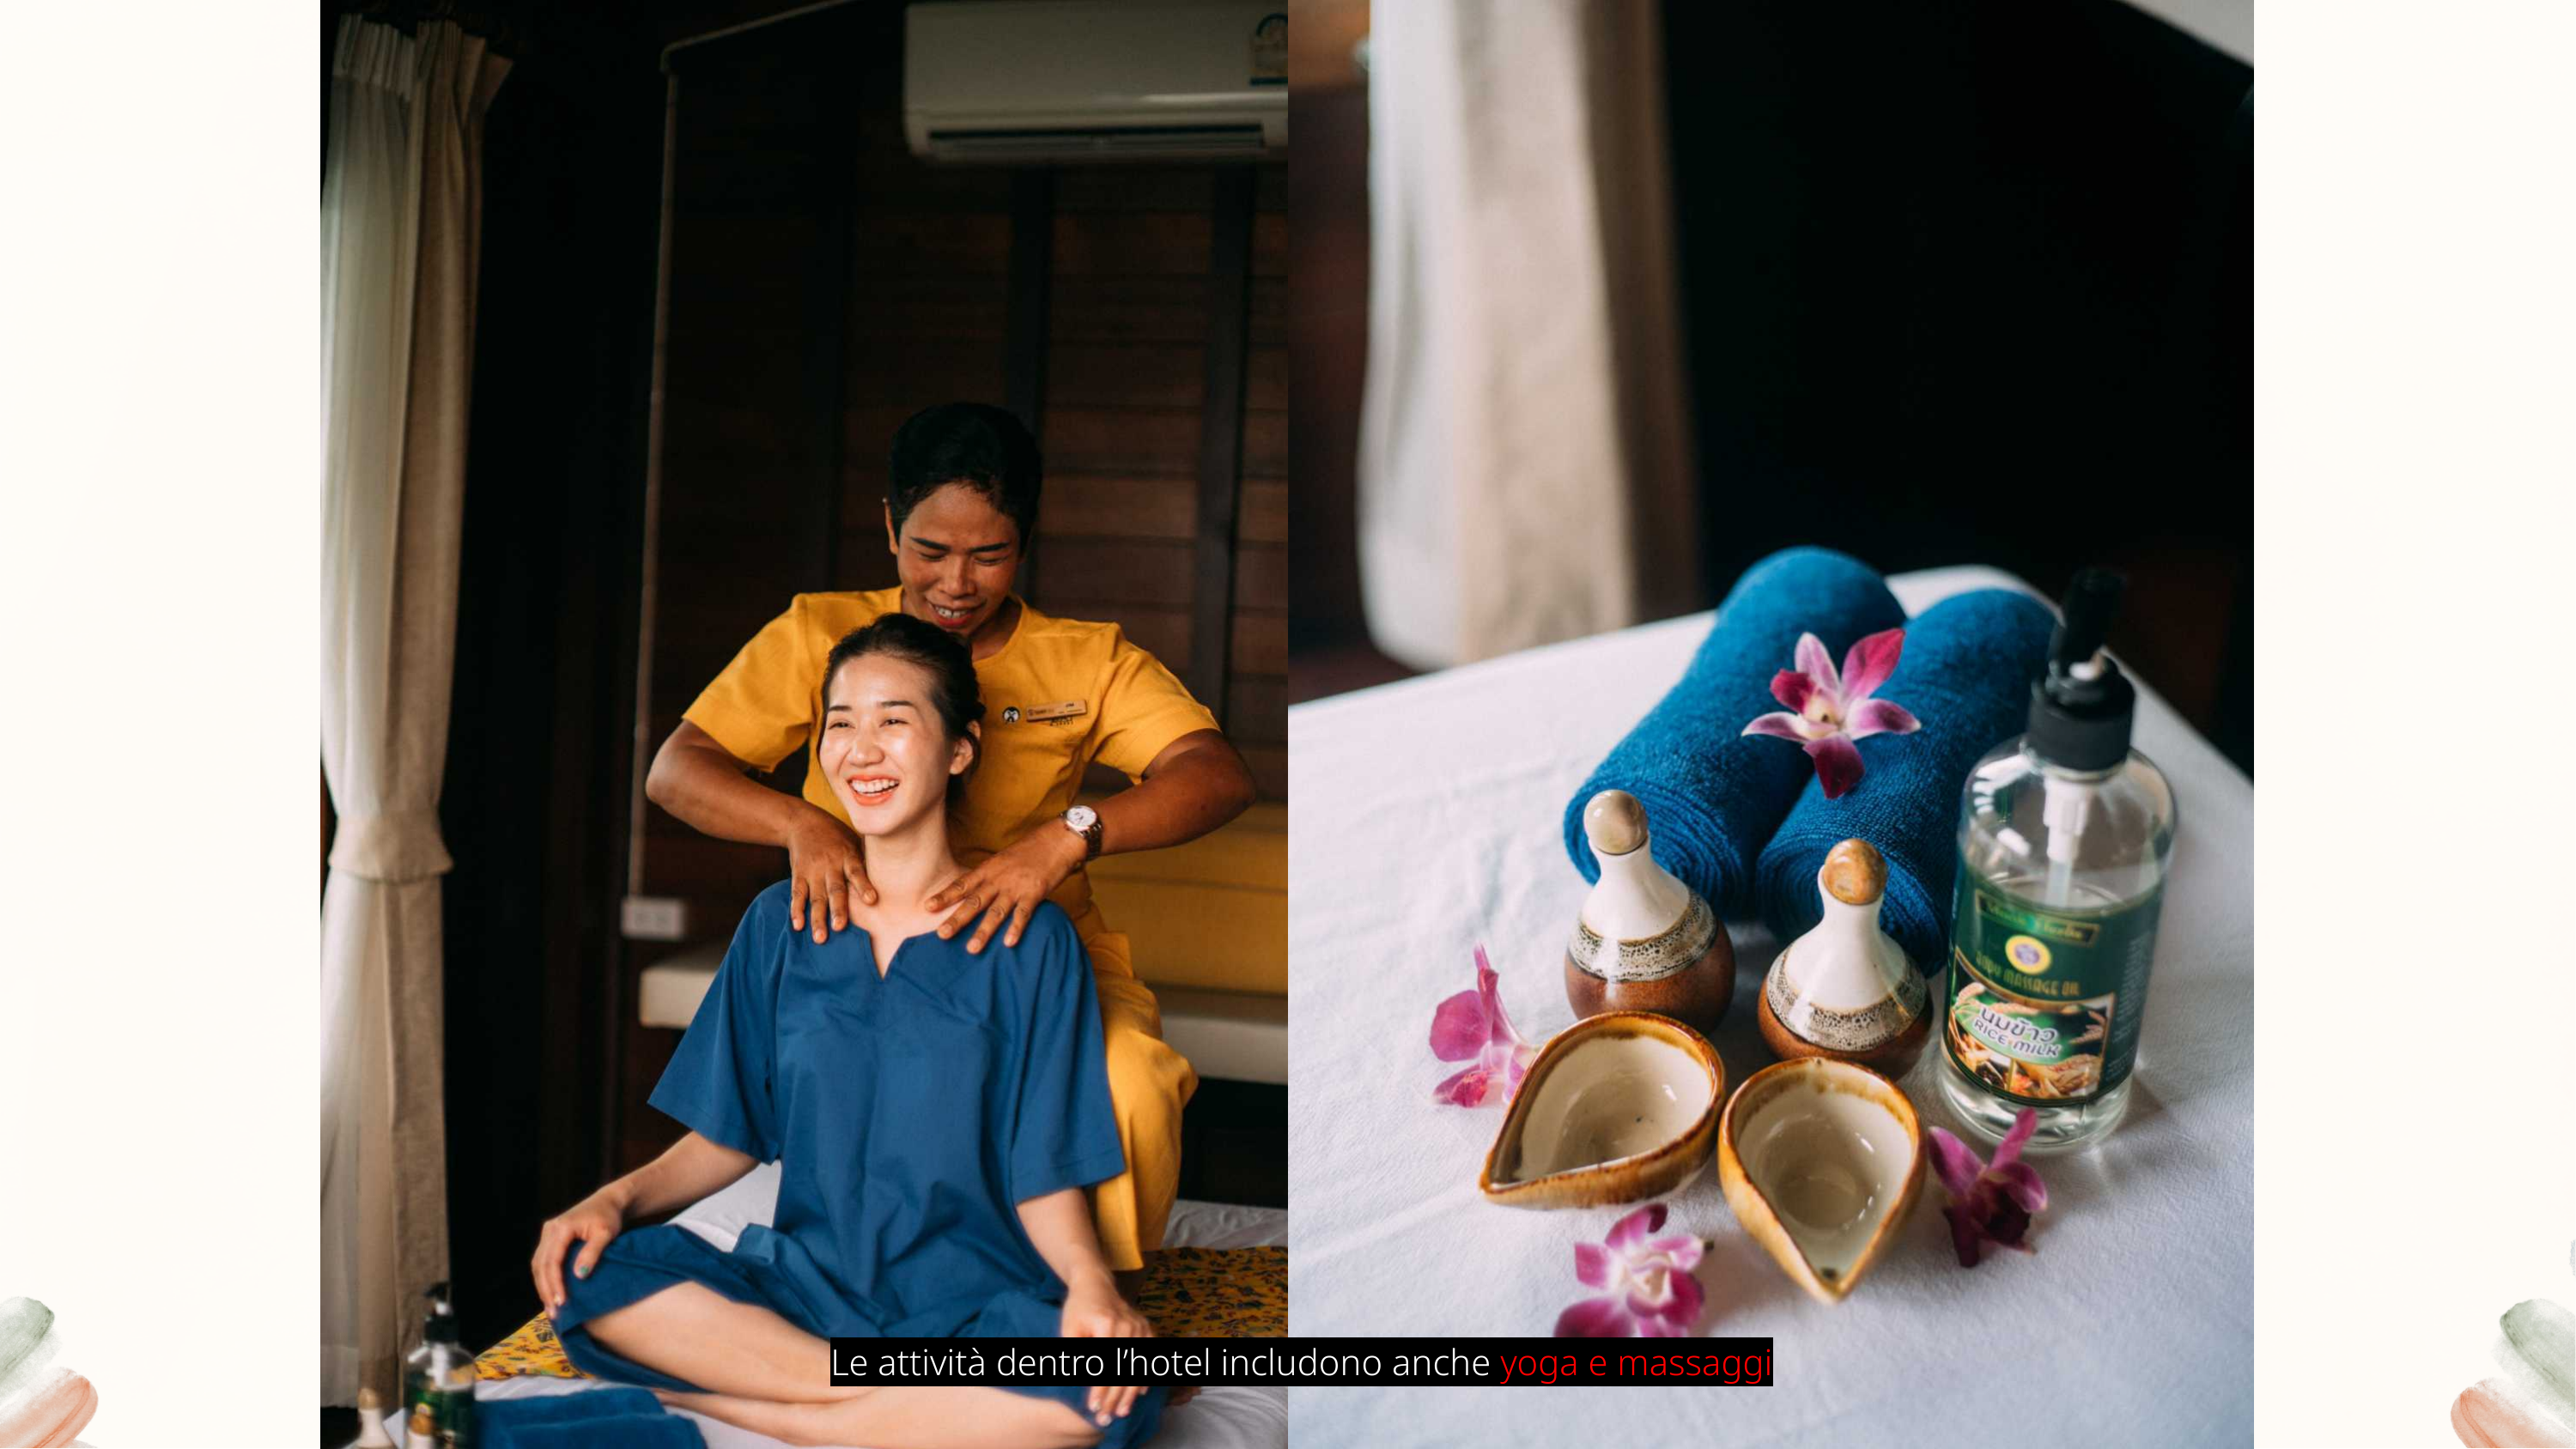

Le attività dentro l’hotel includono anche yoga e massaggi